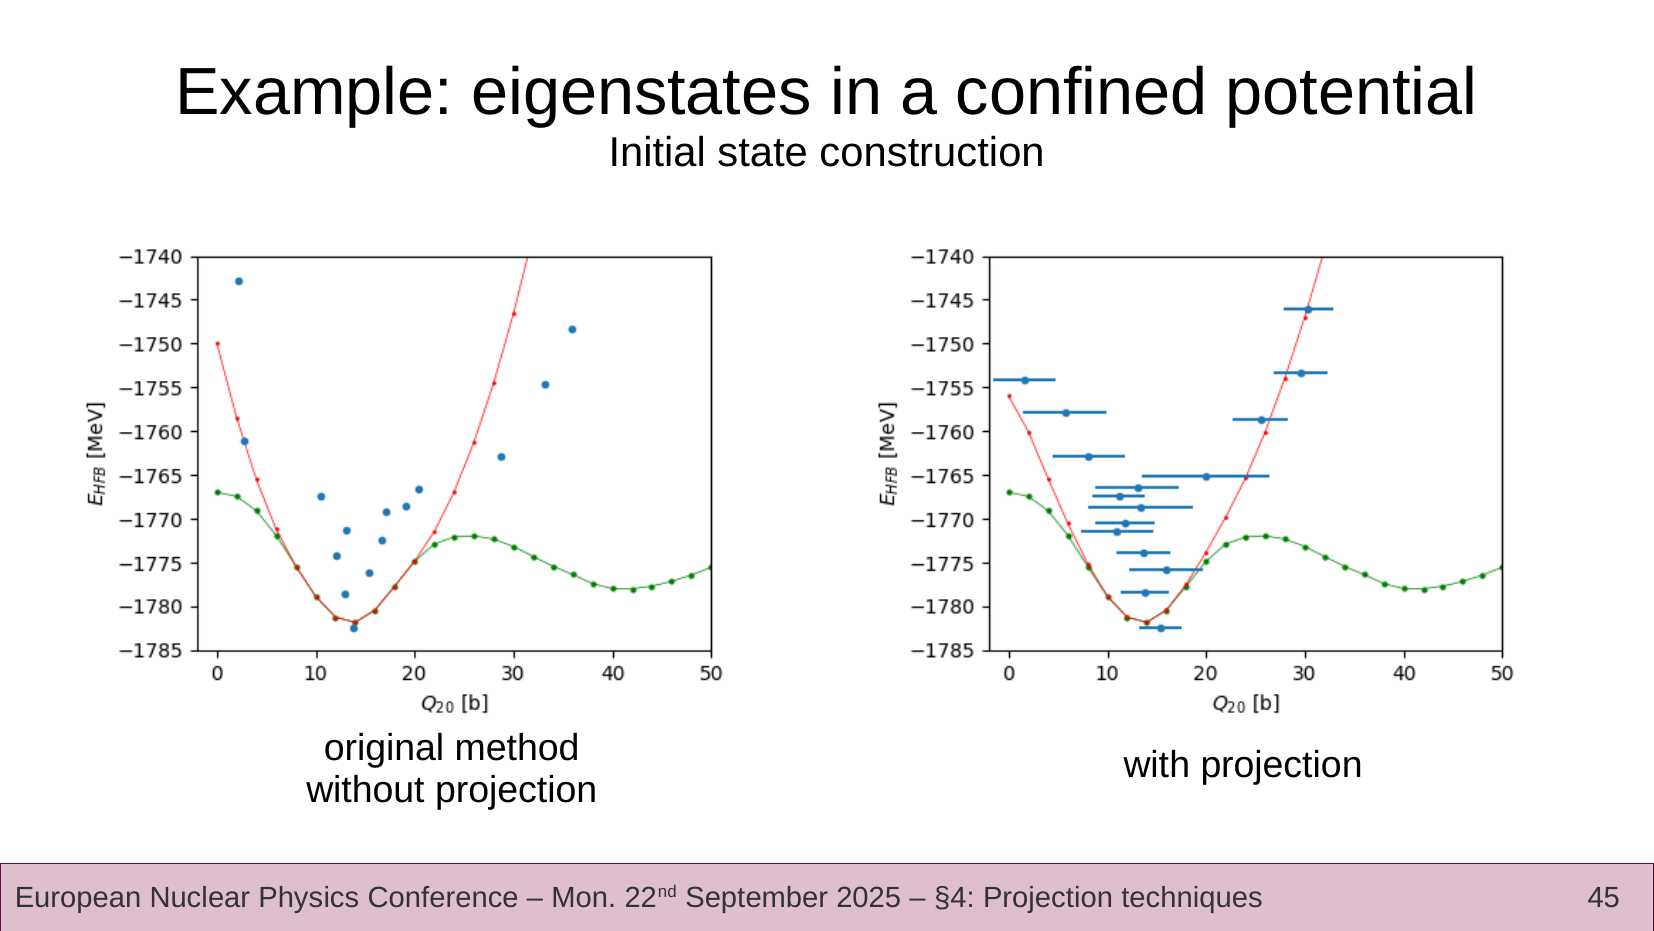

# Example: eigenstates in a confined potential Initial state construction
original method
without projection
with projection
European Nuclear Physics Conference – Mon. 22nd September 2025 – §4: Projection techniques